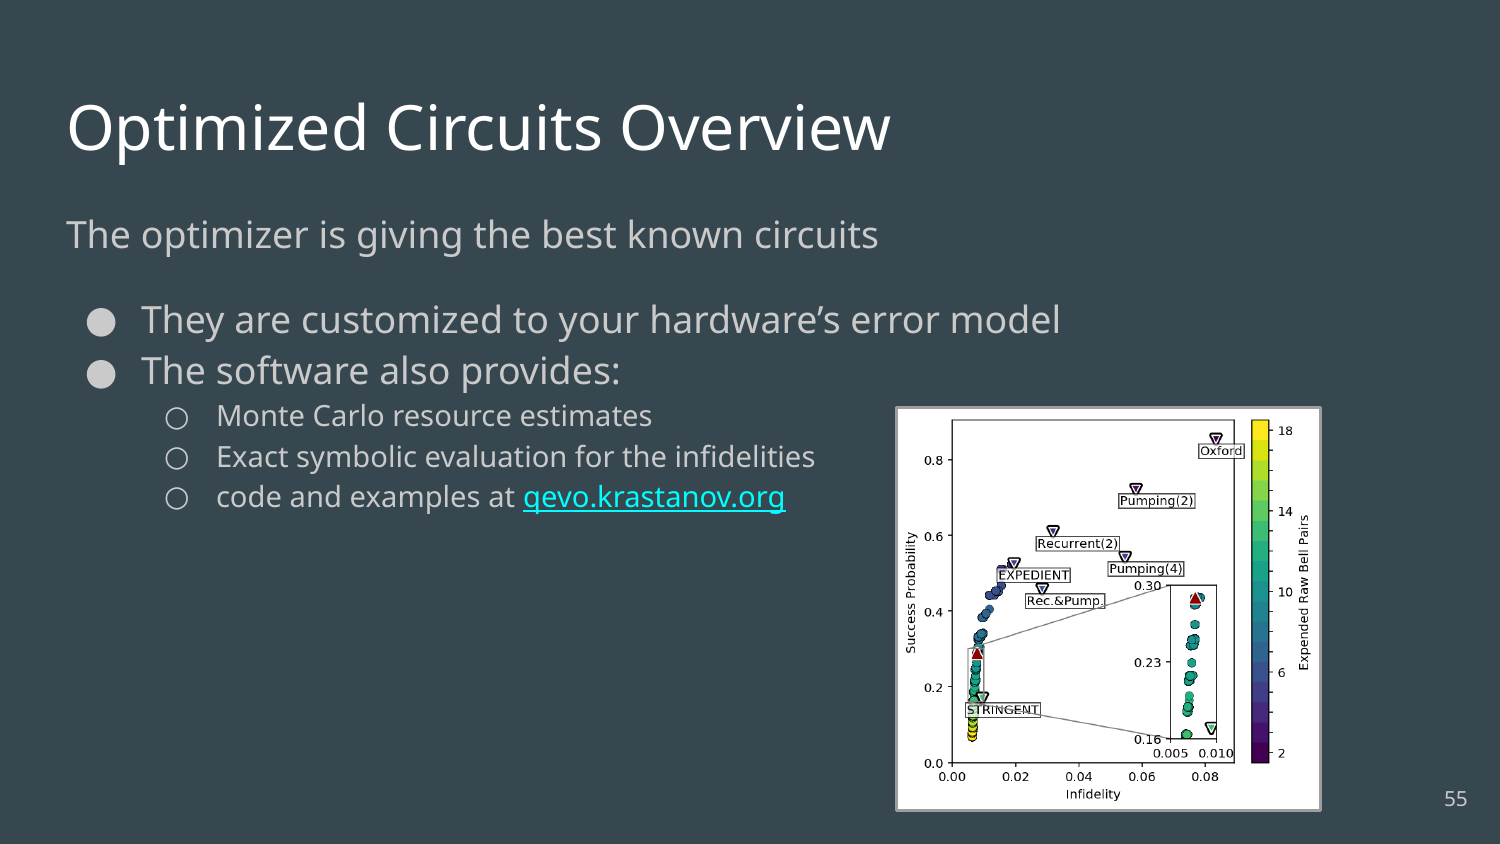

# Optimized Circuits Overview
The optimizer is giving the best known circuits
They are customized to your hardware’s error model
The software also provides:
Monte Carlo resource estimates
Exact symbolic evaluation for the infidelities
code and examples at qevo.krastanov.org